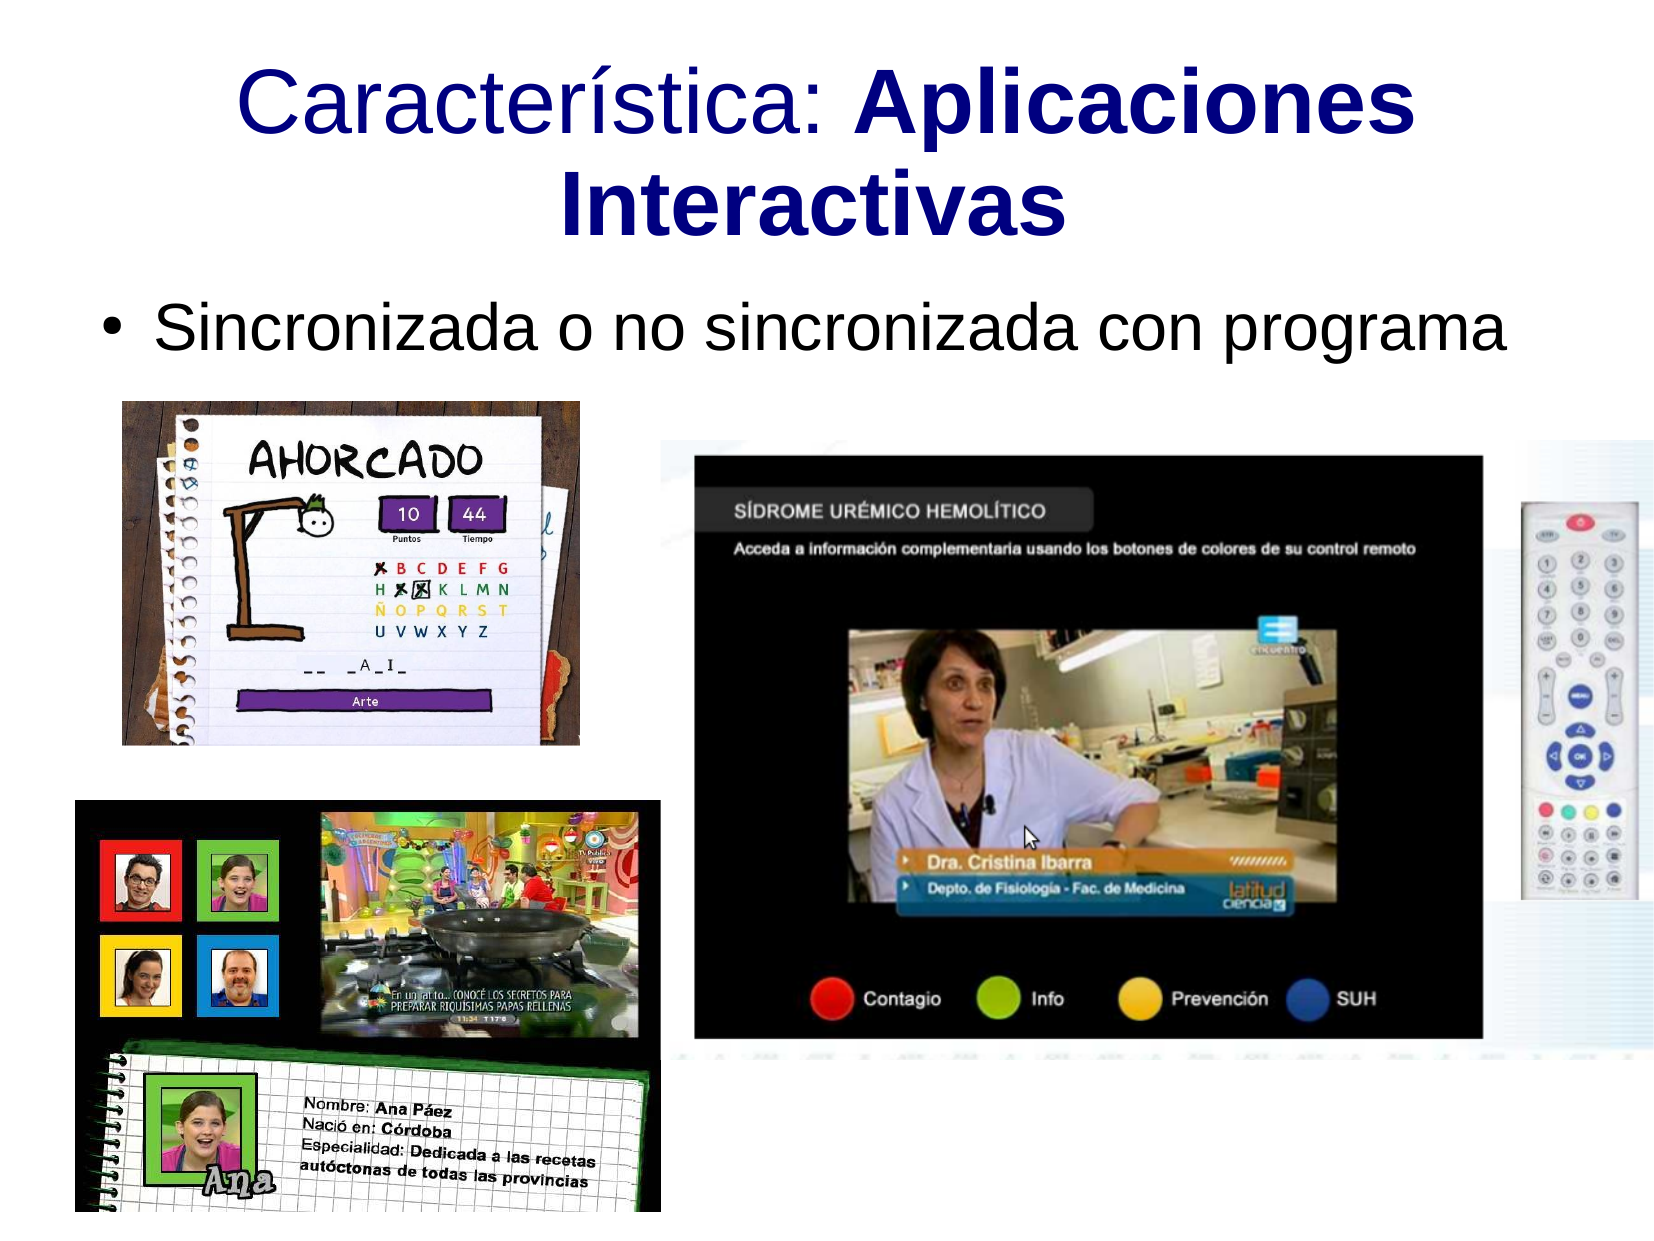

# Característica: Aplicaciones Interactivas
Sincronizada o no sincronizada con programa